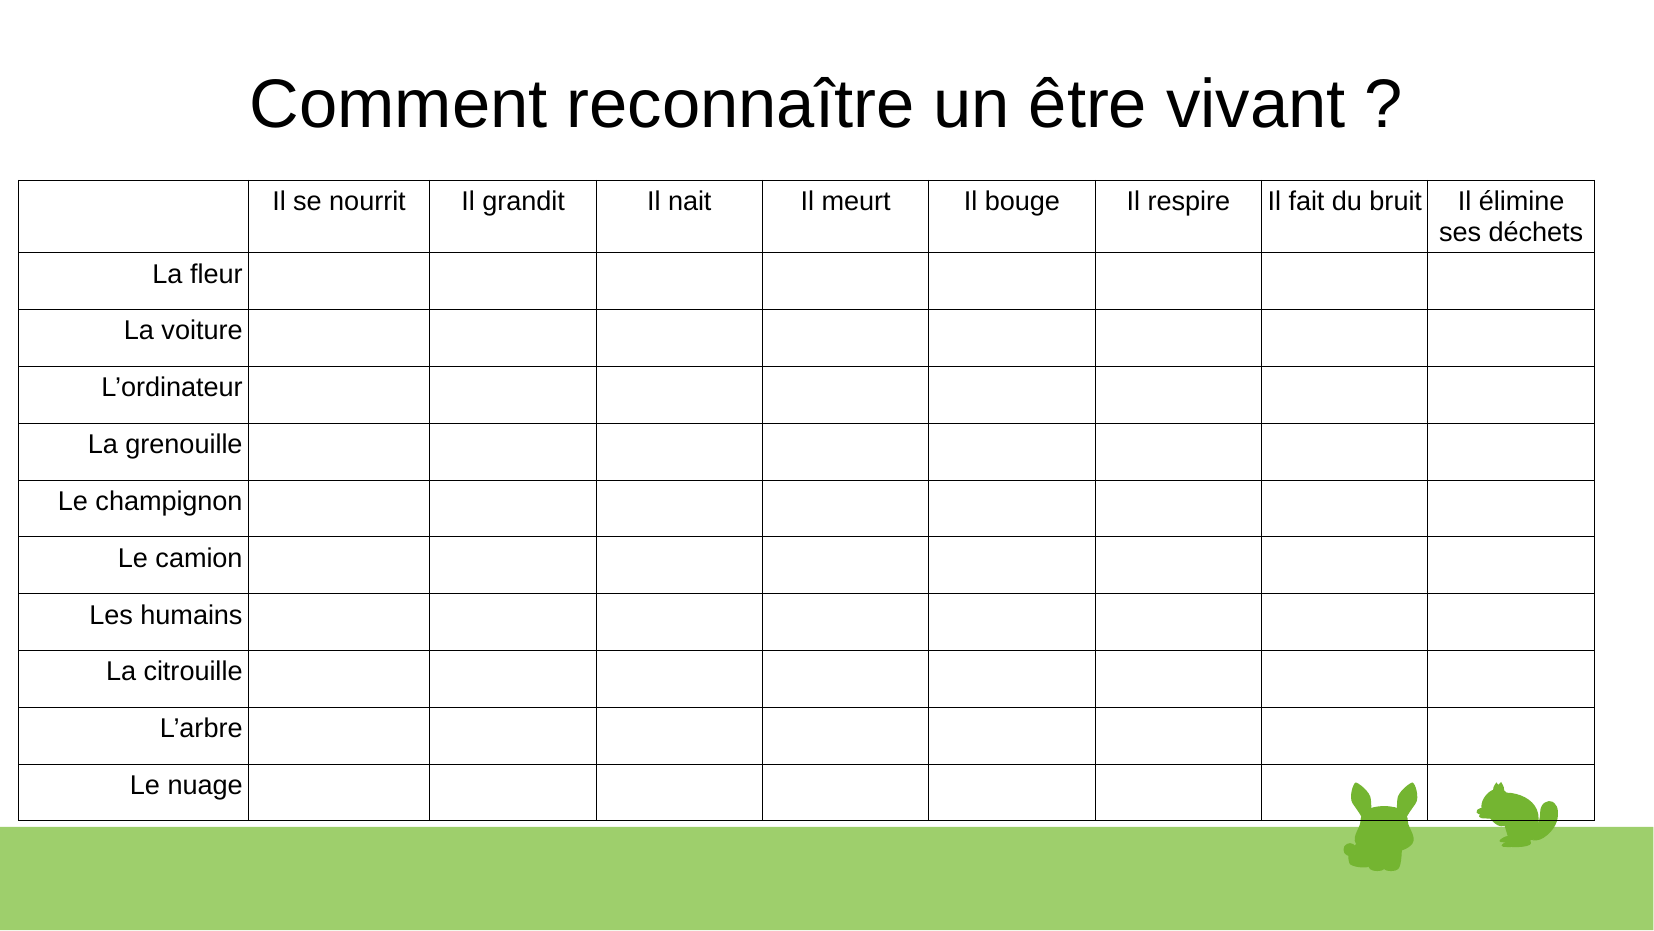

# Comment reconnaître un être vivant ?
| | Il se nourrit | Il grandit | Il nait | Il meurt | Il bouge | Il respire | Il fait du bruit | Il élimine ses déchets |
| --- | --- | --- | --- | --- | --- | --- | --- | --- |
| La fleur | | | | | | | | |
| La voiture | | | | | | | | |
| L’ordinateur | | | | | | | | |
| La grenouille | | | | | | | | |
| Le champignon | | | | | | | | |
| Le camion | | | | | | | | |
| Les humains | | | | | | | | |
| La citrouille | | | | | | | | |
| L’arbre | | | | | | | | |
| Le nuage | | | | | | | | |